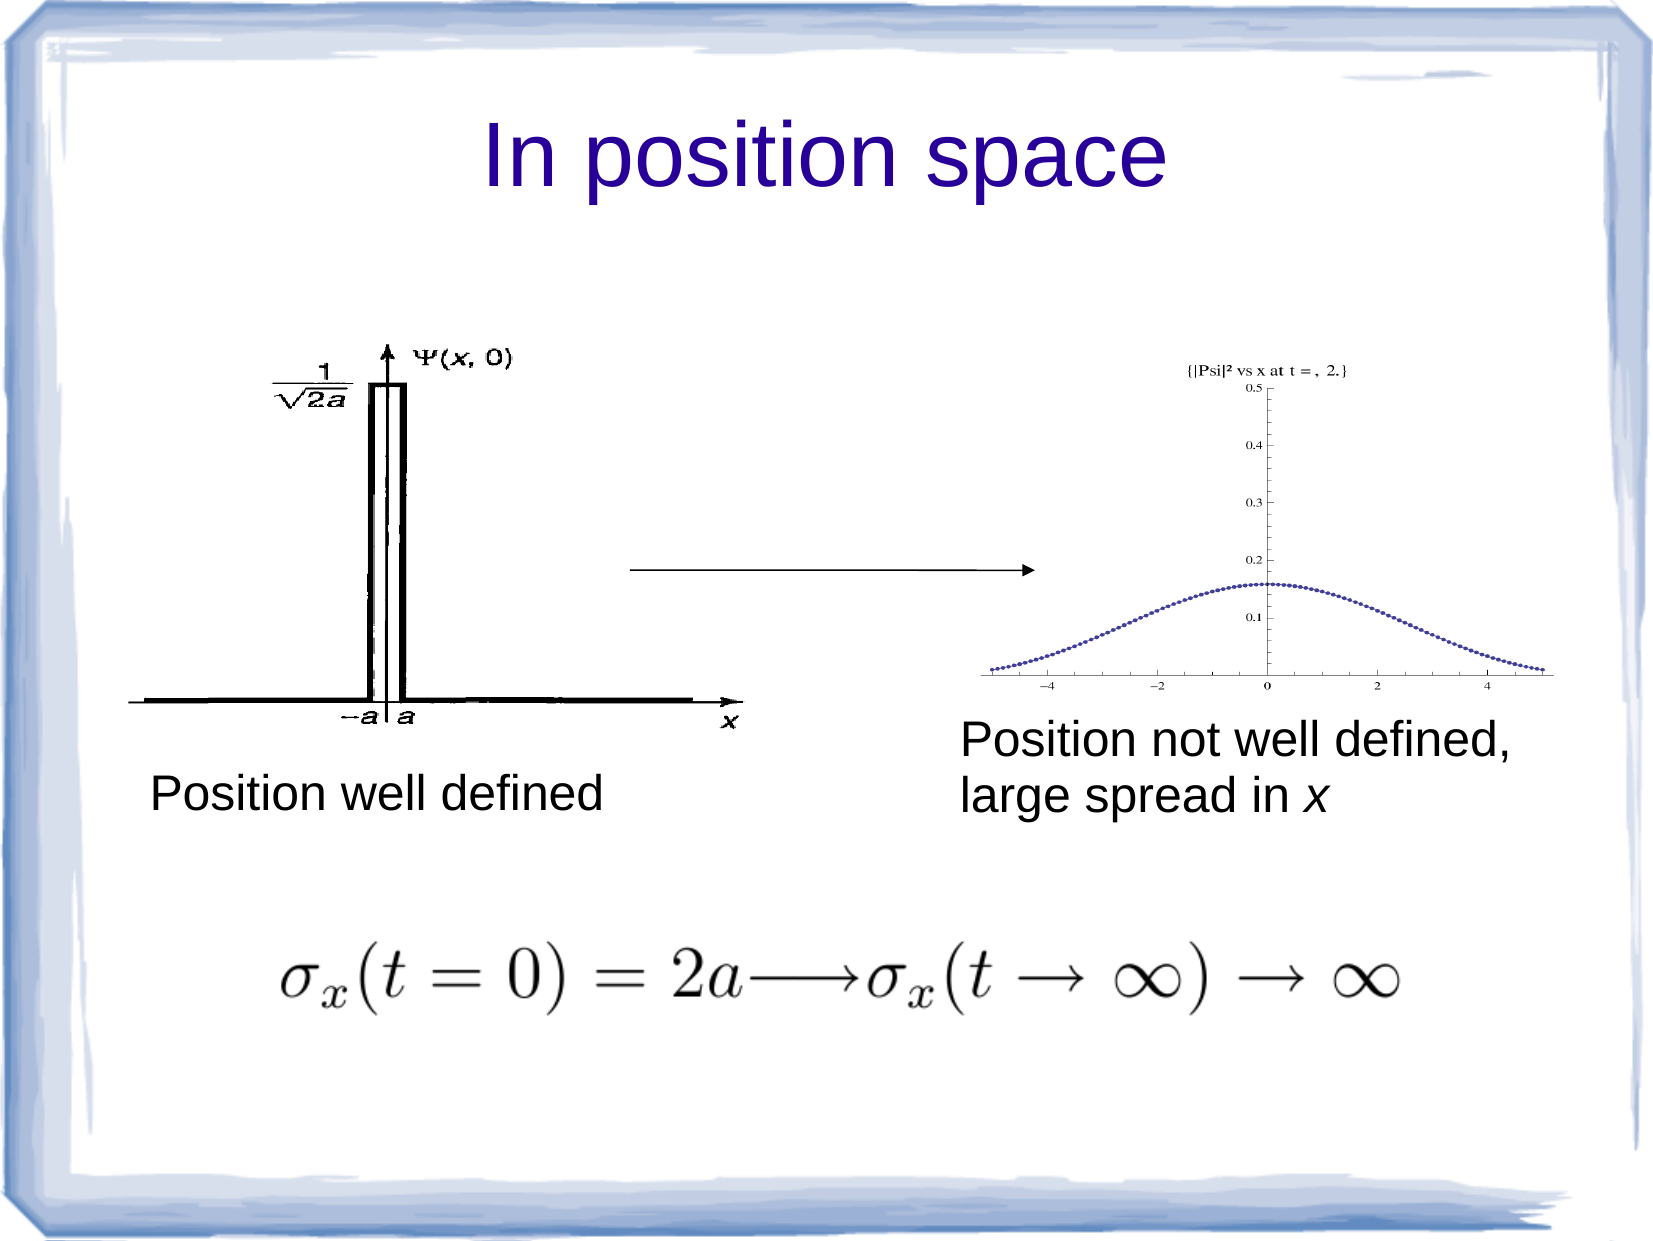

# In position space
Position not well defined, large spread in x
Position well defined